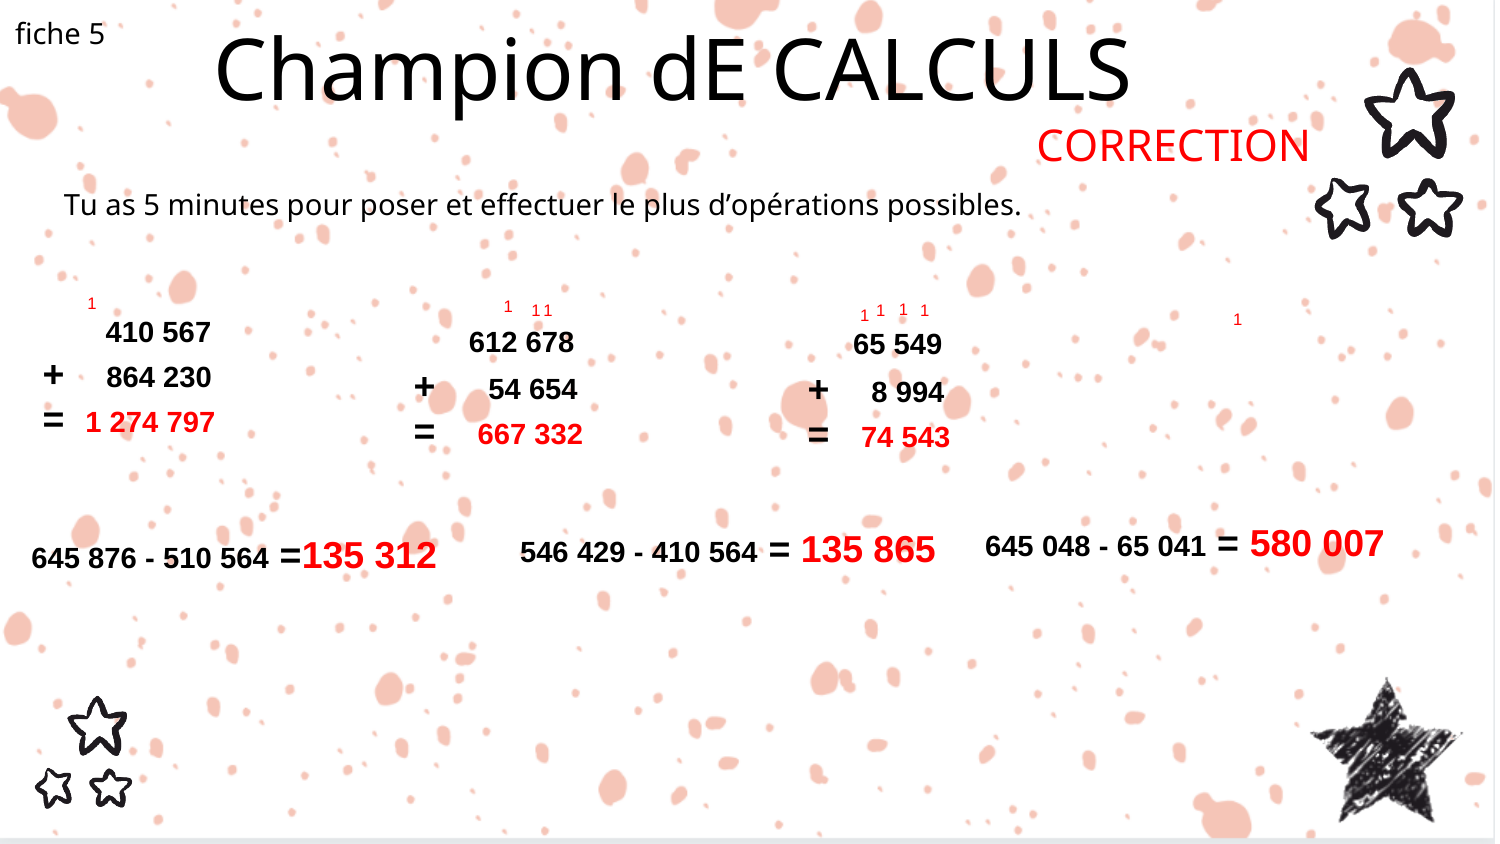

fiche 5
Champion dE CALCULS
CORRECTION
Tu as 5 minutes pour poser et effectuer le plus d’opérations possibles.
1
1
1
1
1
1
1
 410 567
+ 864 230
= 1 274 797
 612 678
+ 54 654
= 667 332
 65 549
+ 8 994
= 74 543
1
1
 645 048 - 65 041 = 580 007
 546 429 - 410 564 = 135 865
 645 876 - 510 564 =135 312